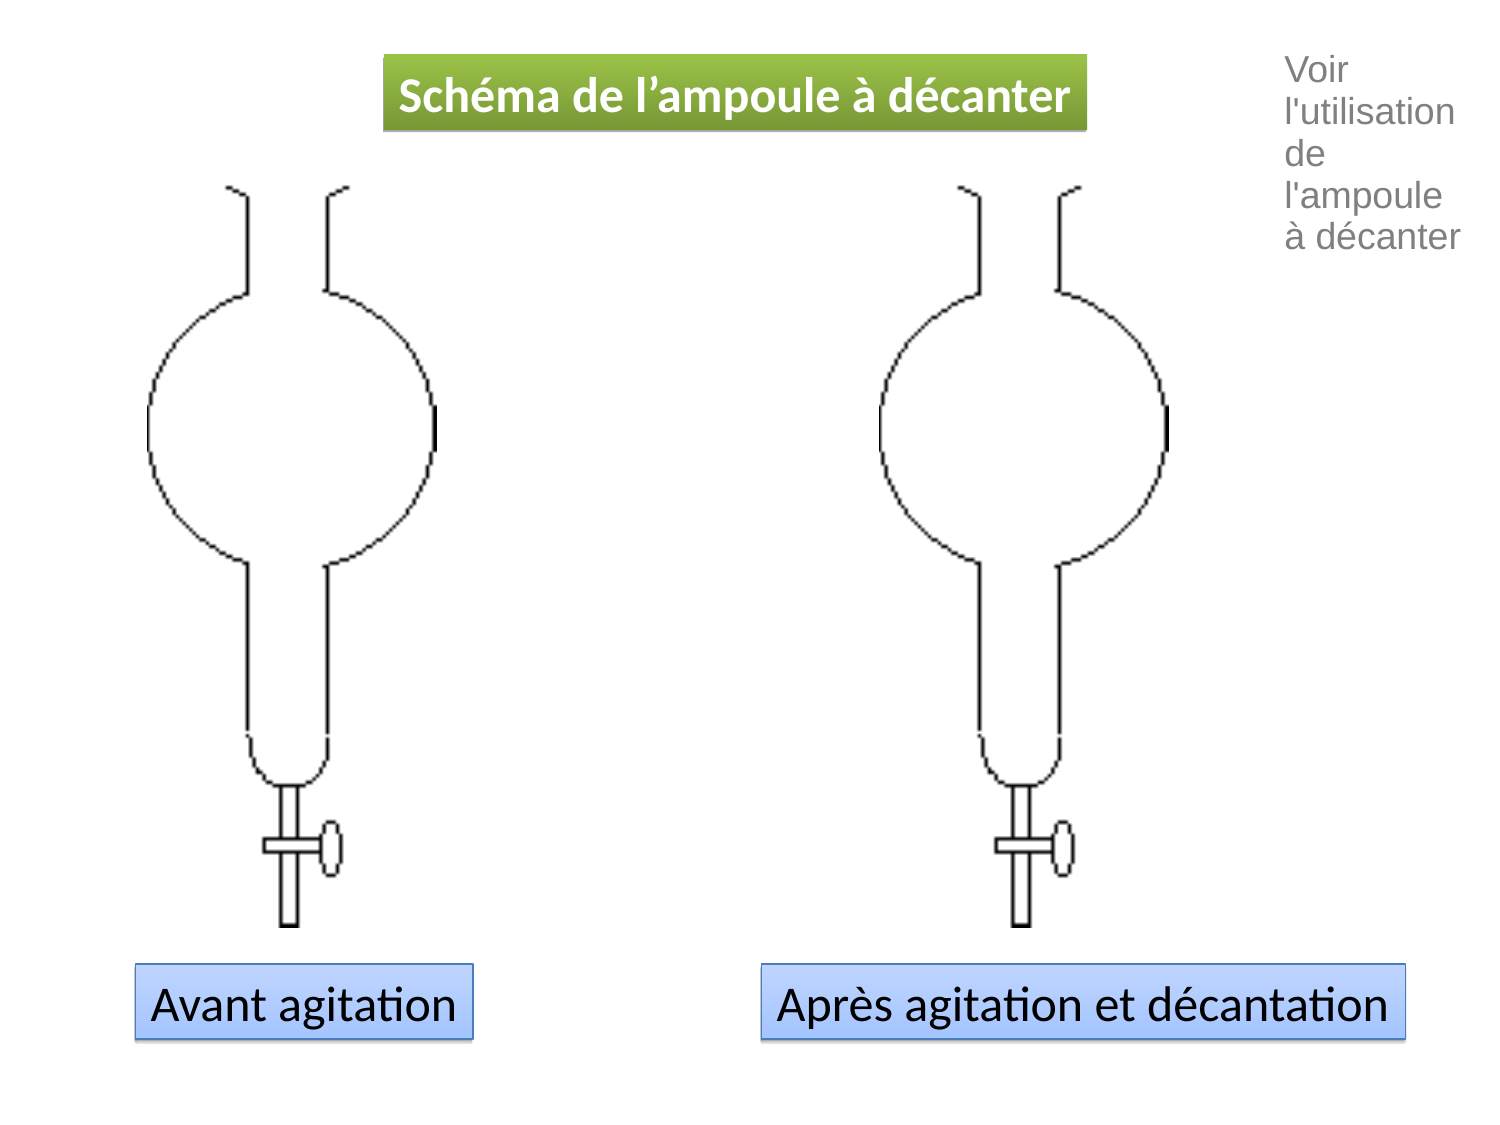

Voir l'utilisation de l'ampoule à décanter
Schéma de l’ampoule à décanter
Avant agitation
Après agitation et décantation